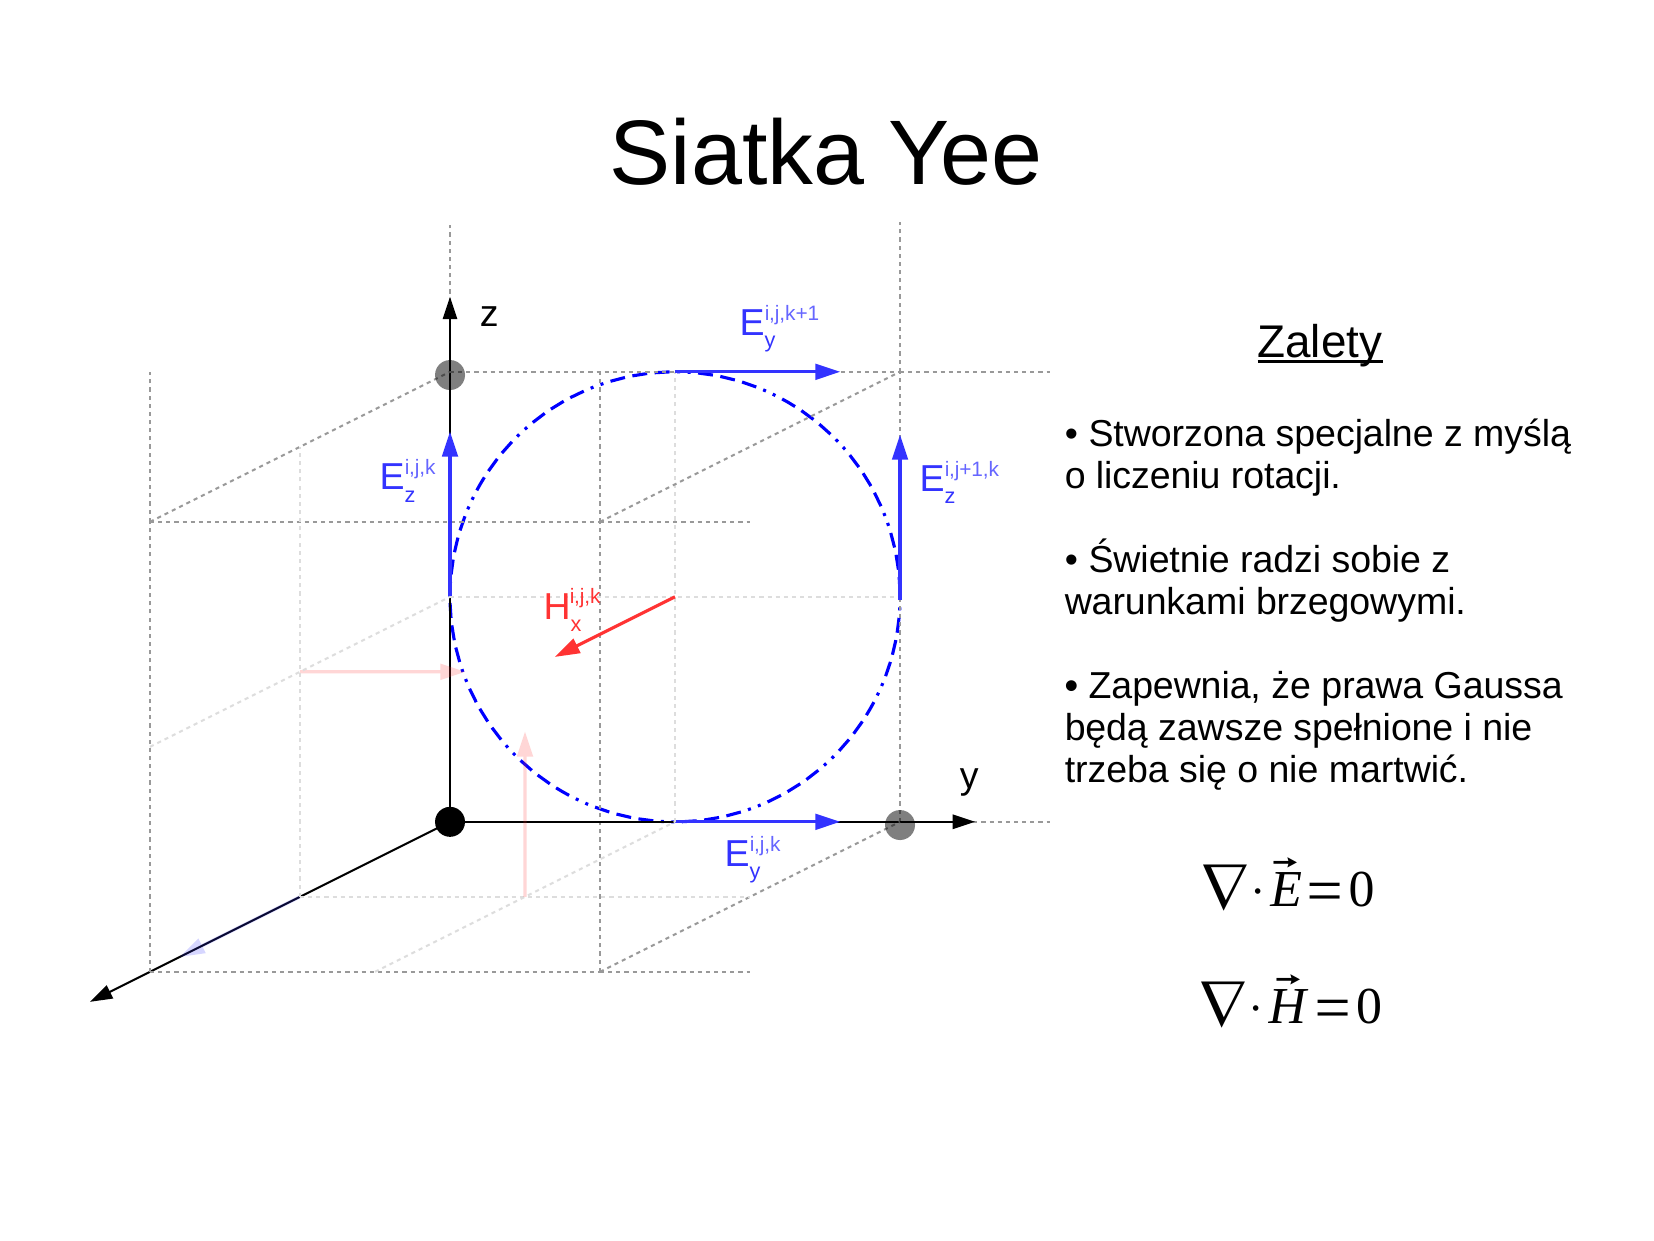

# Siatka Yee
z
Ey
i,j,k+1
Zalety
• Stworzona specjalne z myślą
o liczeniu rotacji.
• Świetnie radzi sobie z warunkami brzegowymi.
• Zapewnia, że prawa Gaussa będą zawsze spełnione i nie trzeba się o nie martwić.
Ez
i,j,k
Ez
i,j+1,k
i,j,k
Hx
y
Ey
i,j,k